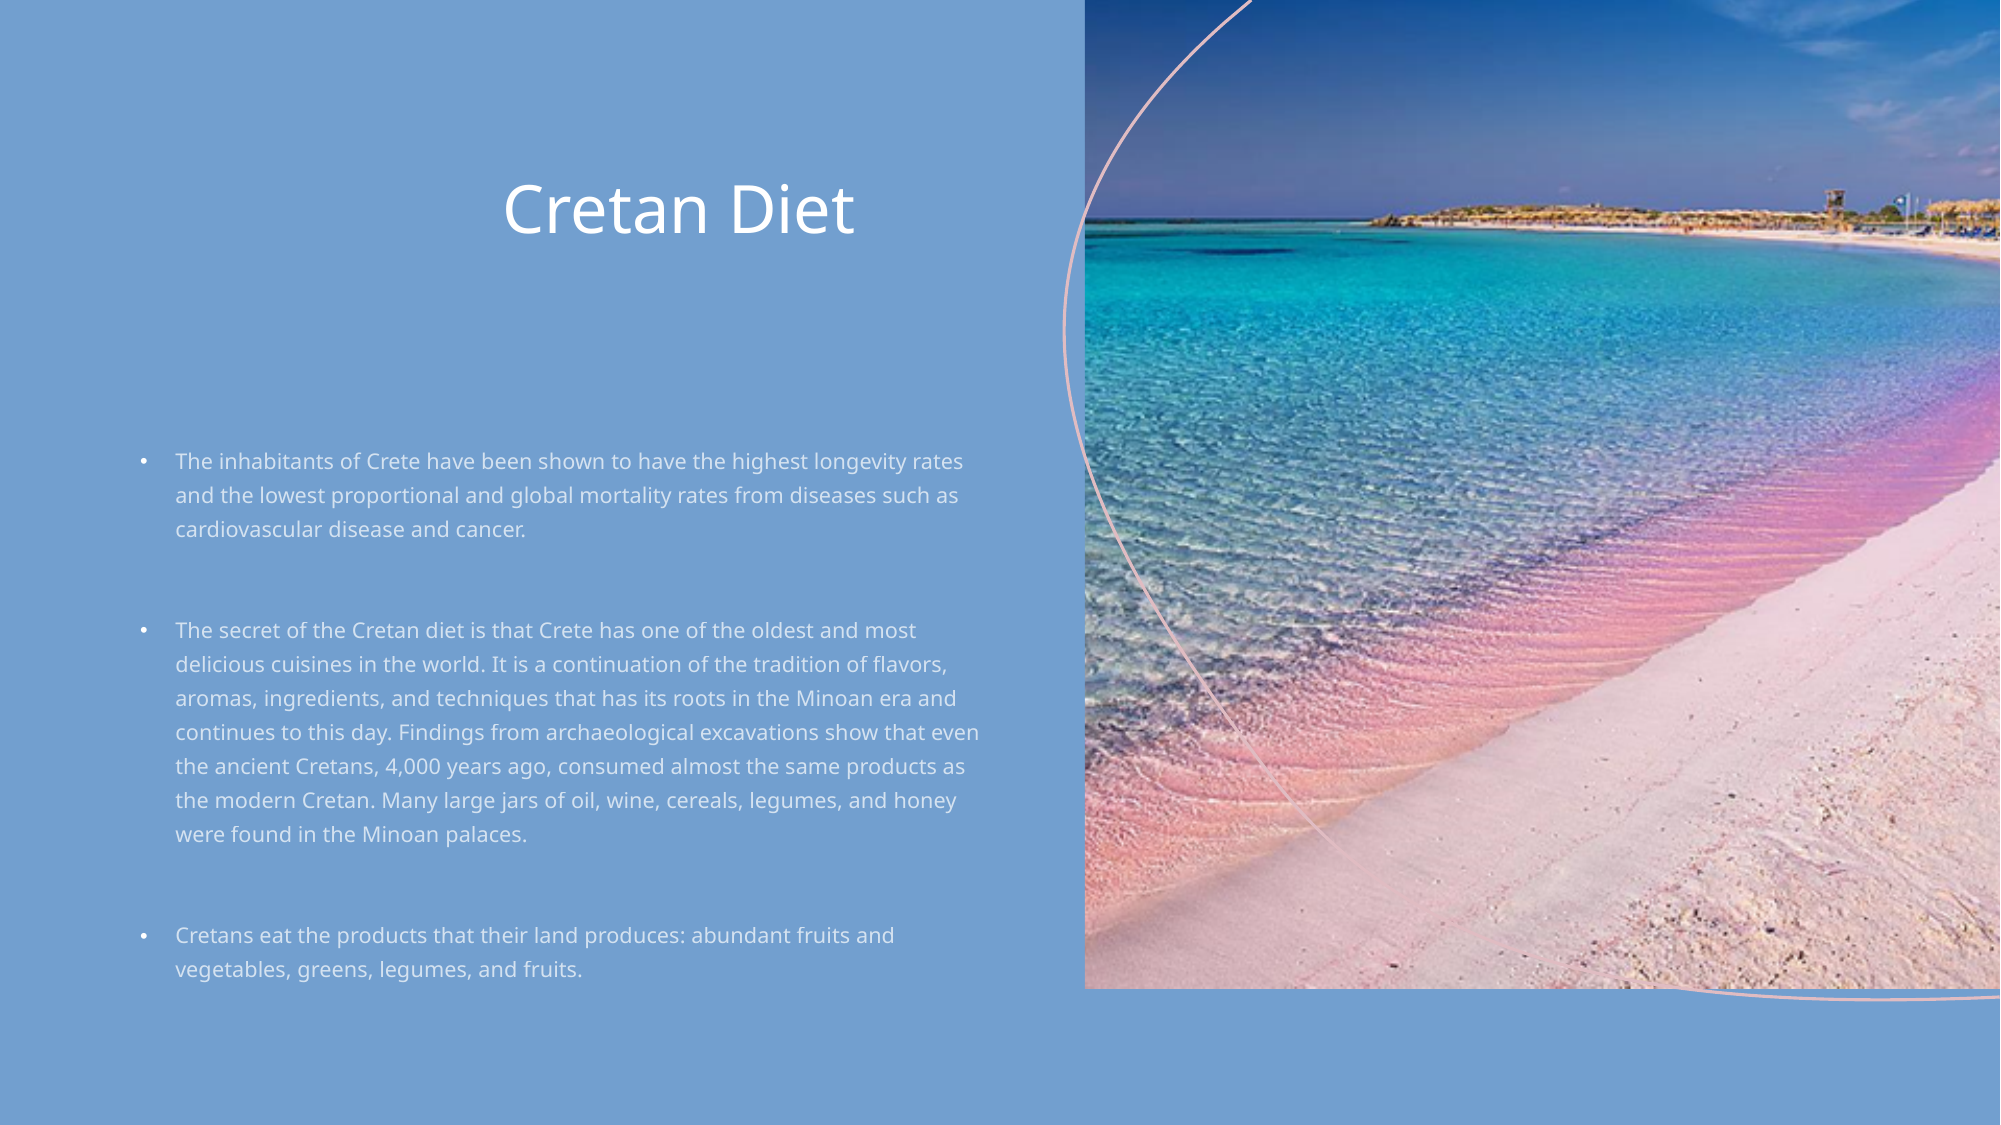

Cretan Diet
The inhabitants of Crete have been shown to have the highest longevity rates and the lowest proportional and global mortality rates from diseases such as cardiovascular disease and cancer.
The secret of the Cretan diet is that Crete has one of the oldest and most delicious cuisines in the world. It is a continuation of the tradition of flavors, aromas, ingredients, and techniques that has its roots in the Minoan era and continues to this day. Findings from archaeological excavations show that even the ancient Cretans, 4,000 years ago, consumed almost the same products as the modern Cretan. Many large jars of oil, wine, cereals, legumes, and honey were found in the Minoan palaces.
Cretans eat the products that their land produces: abundant fruits and vegetables, greens, legumes, and fruits.